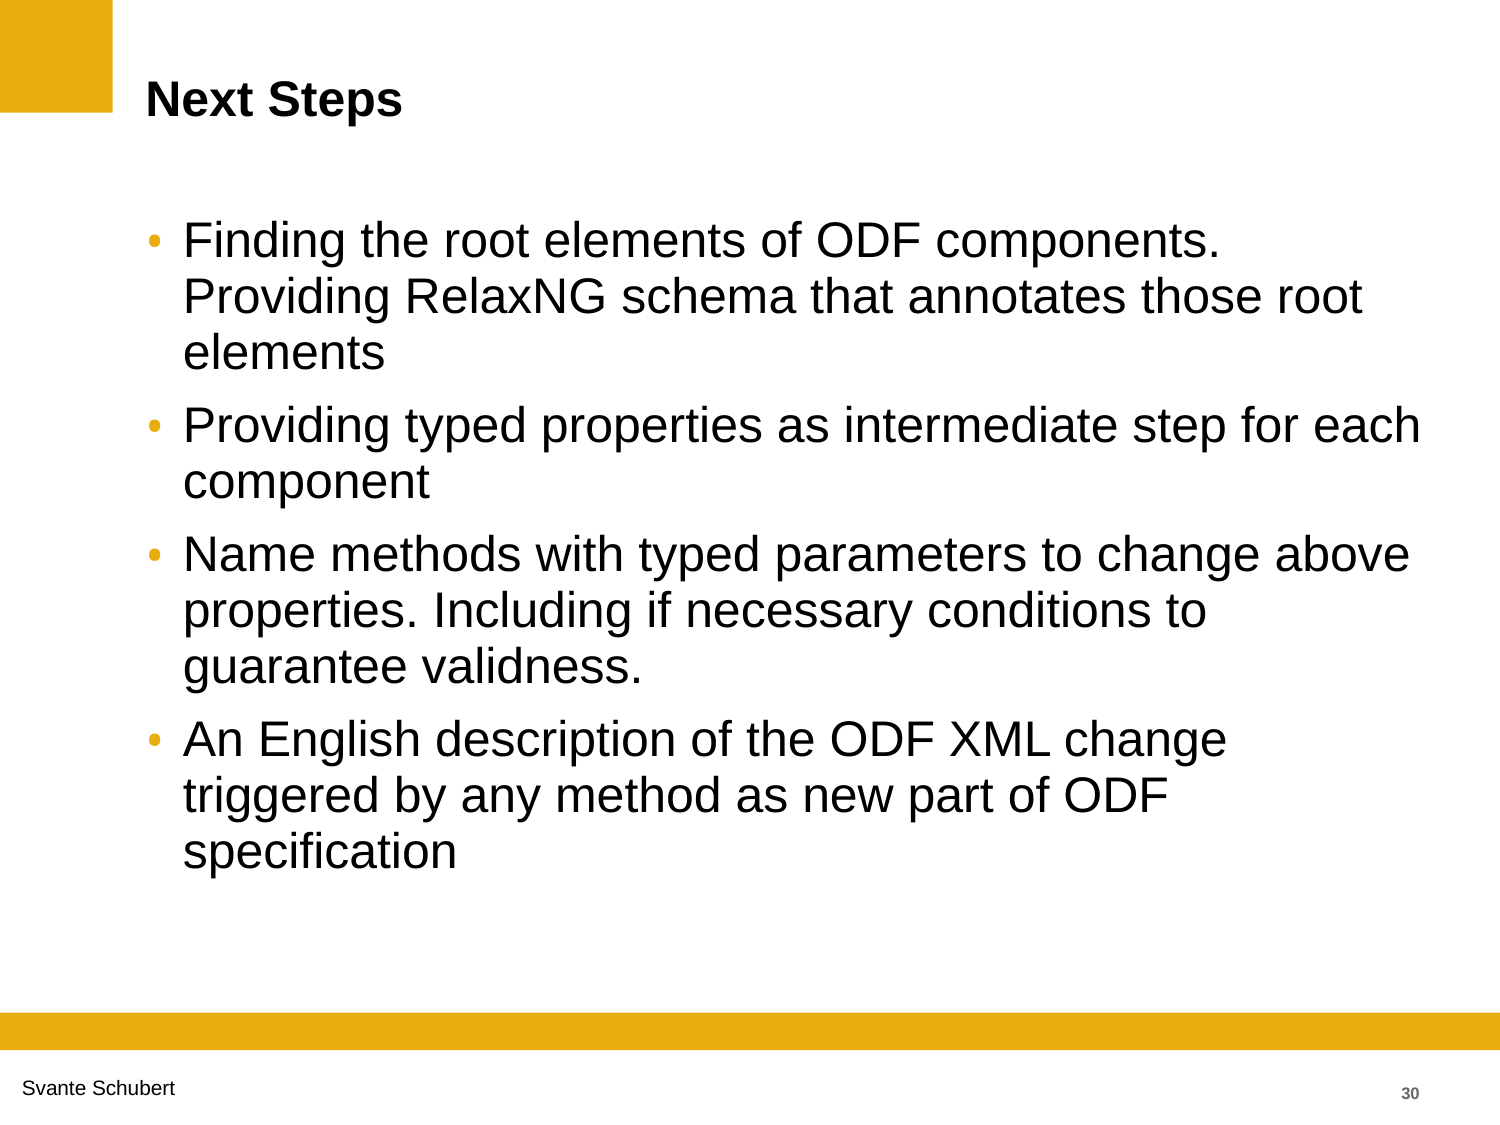

# Next Steps
Finding the root elements of ODF components.
Providing RelaxNG schema that annotates those root elements
Providing typed properties as intermediate step for each component
Name methods with typed parameters to change above properties. Including if necessary conditions to guarantee validness.
An English description of the ODF XML change triggered by any method as new part of ODF specification
Svante Schubert